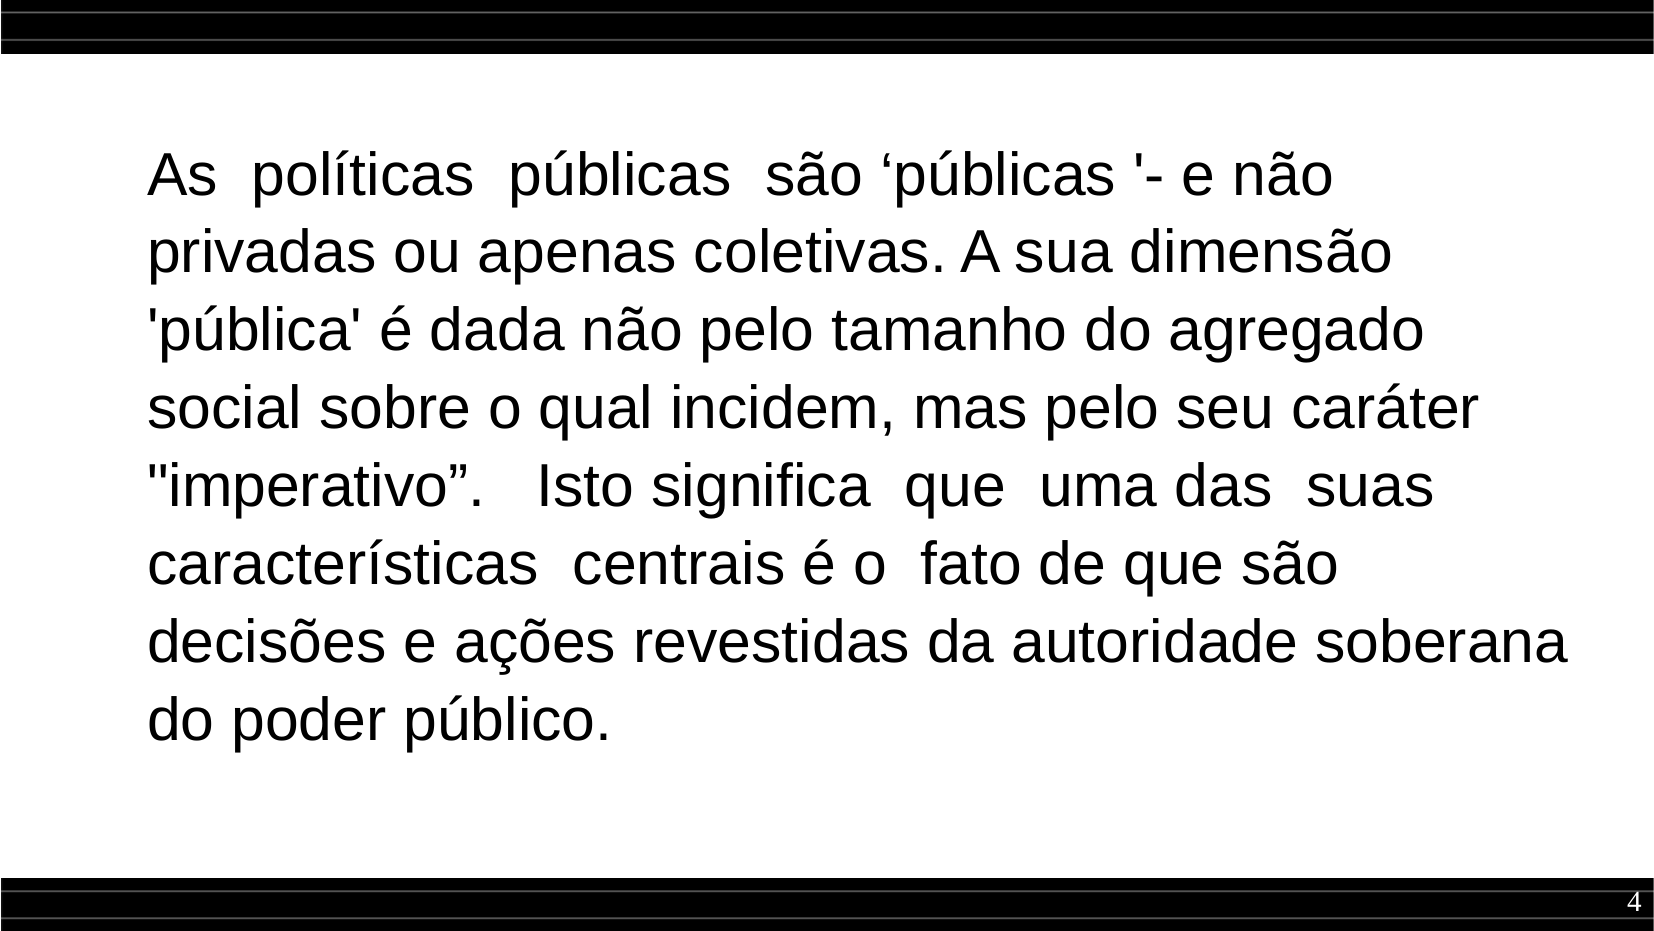

# As políticas públicas são ‘públicas '- e não privadas ou apenas coletivas. A sua dimensão 'pública' é dada não pelo tamanho do agregado social sobre o qual incidem, mas pelo seu caráter "imperativo”. Isto significa que uma das suas características centrais é o fato de que são decisões e ações revestidas da autoridade soberana do poder público.